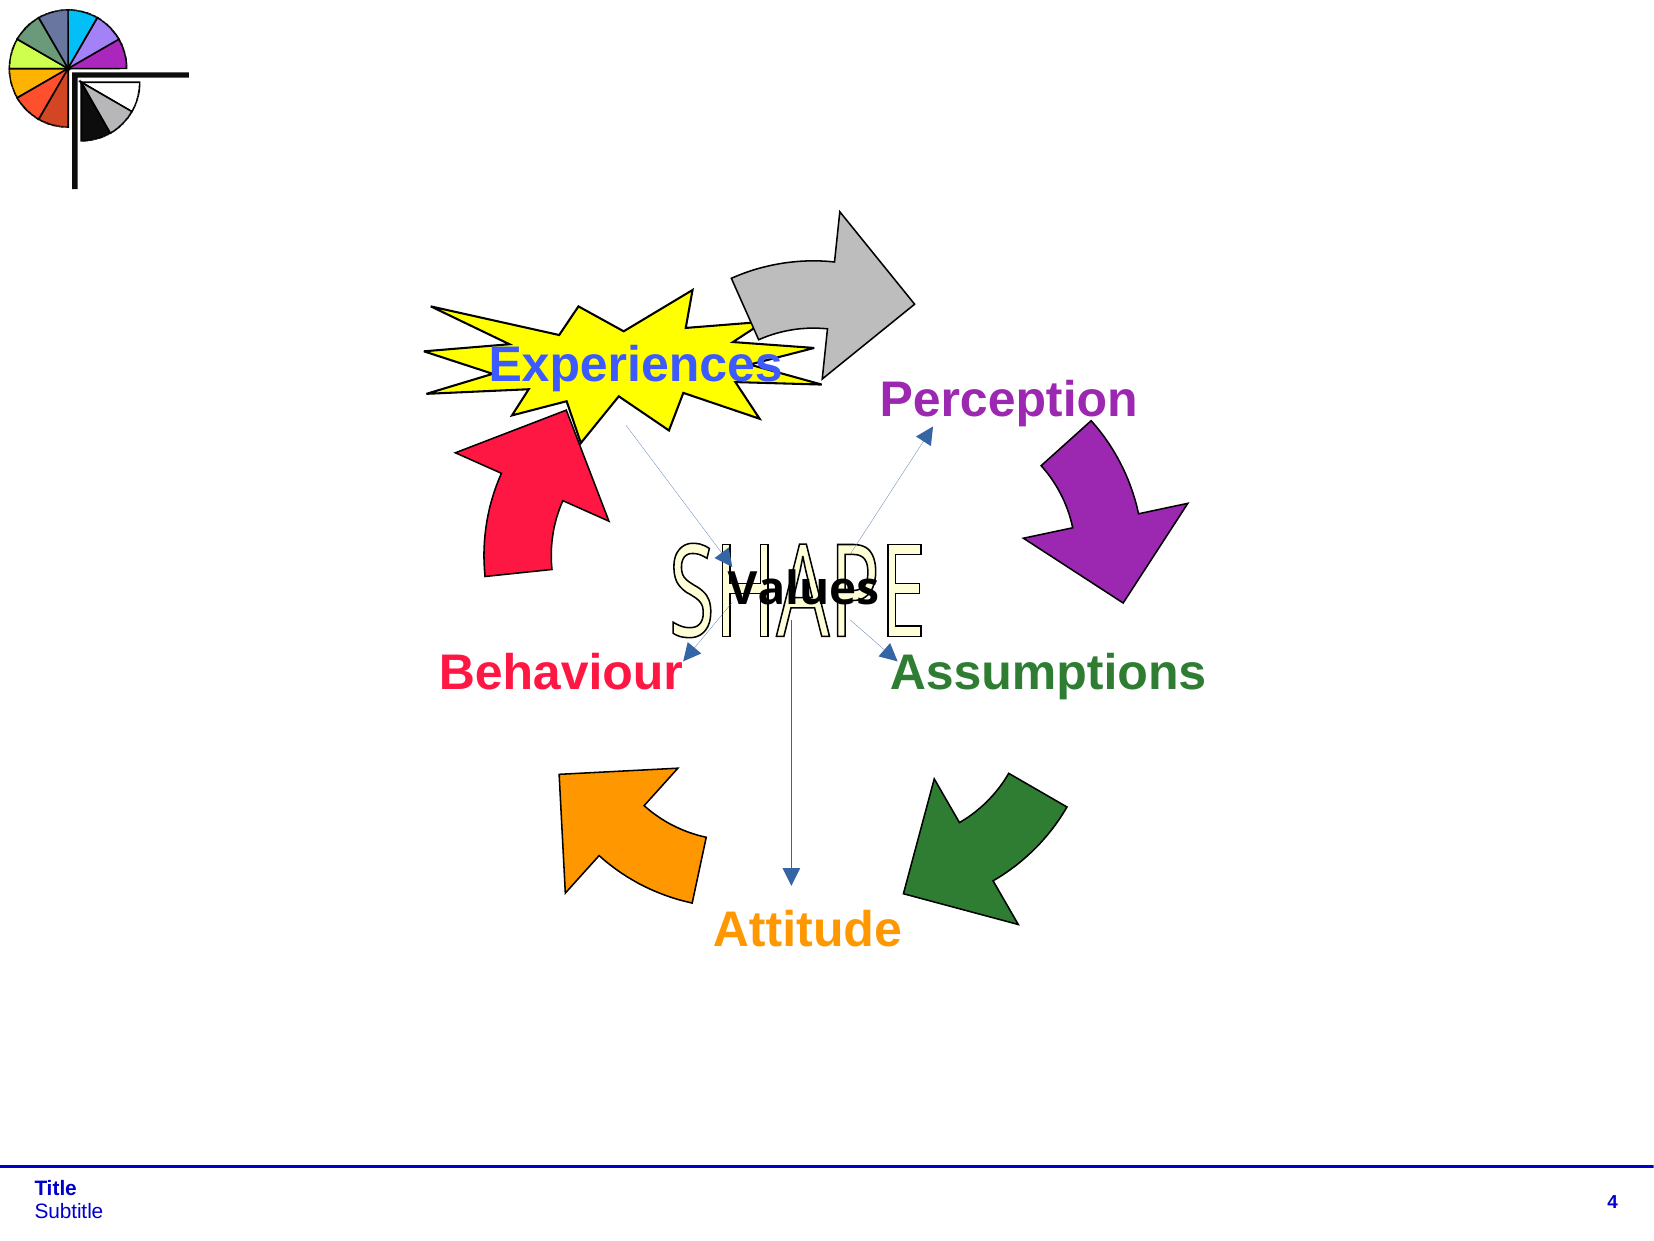

#
Experiences
Perception
Behaviour
Assumptions
Attitude
SHAPE
Values
4